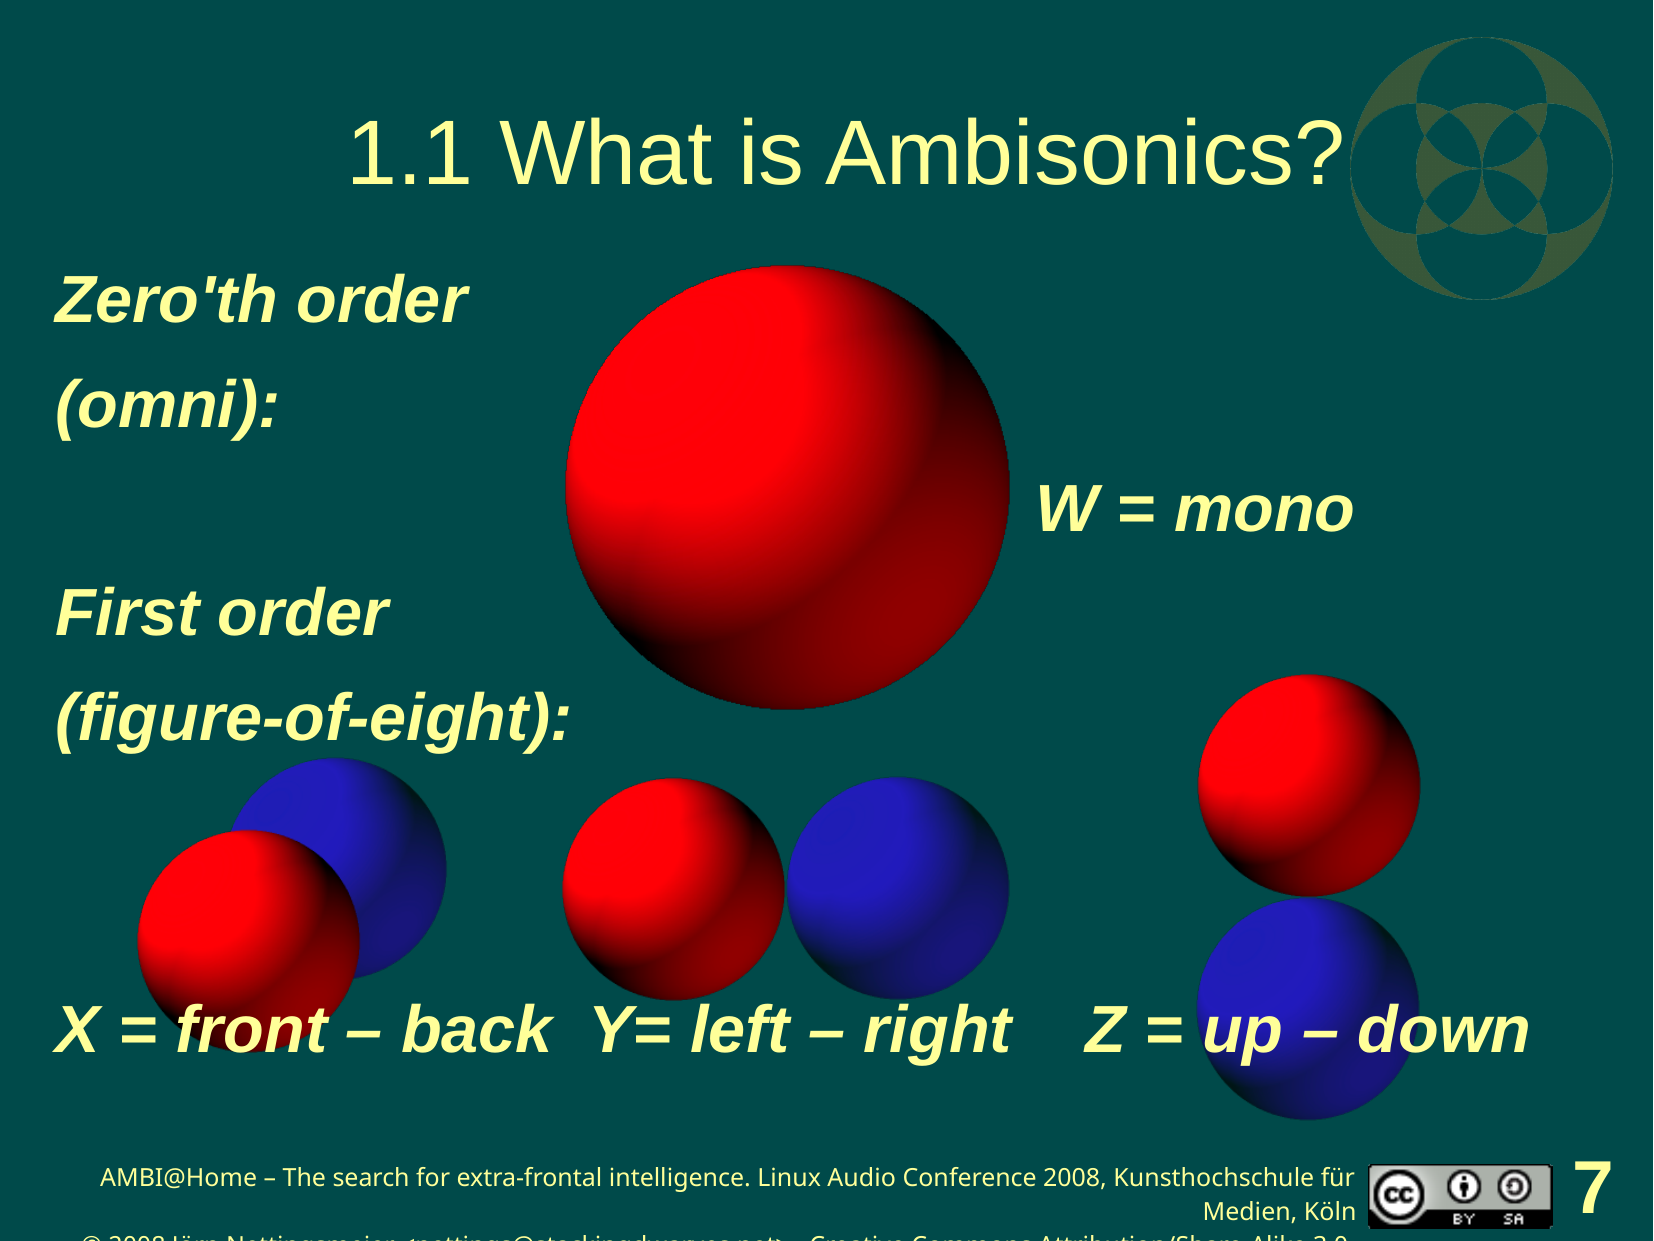

# 1.1 What is Ambisonics?
Zero'th order
(omni):
 W = mono
First order
(figure-of-eight):
X = front – back Y= left – right Z = up – down